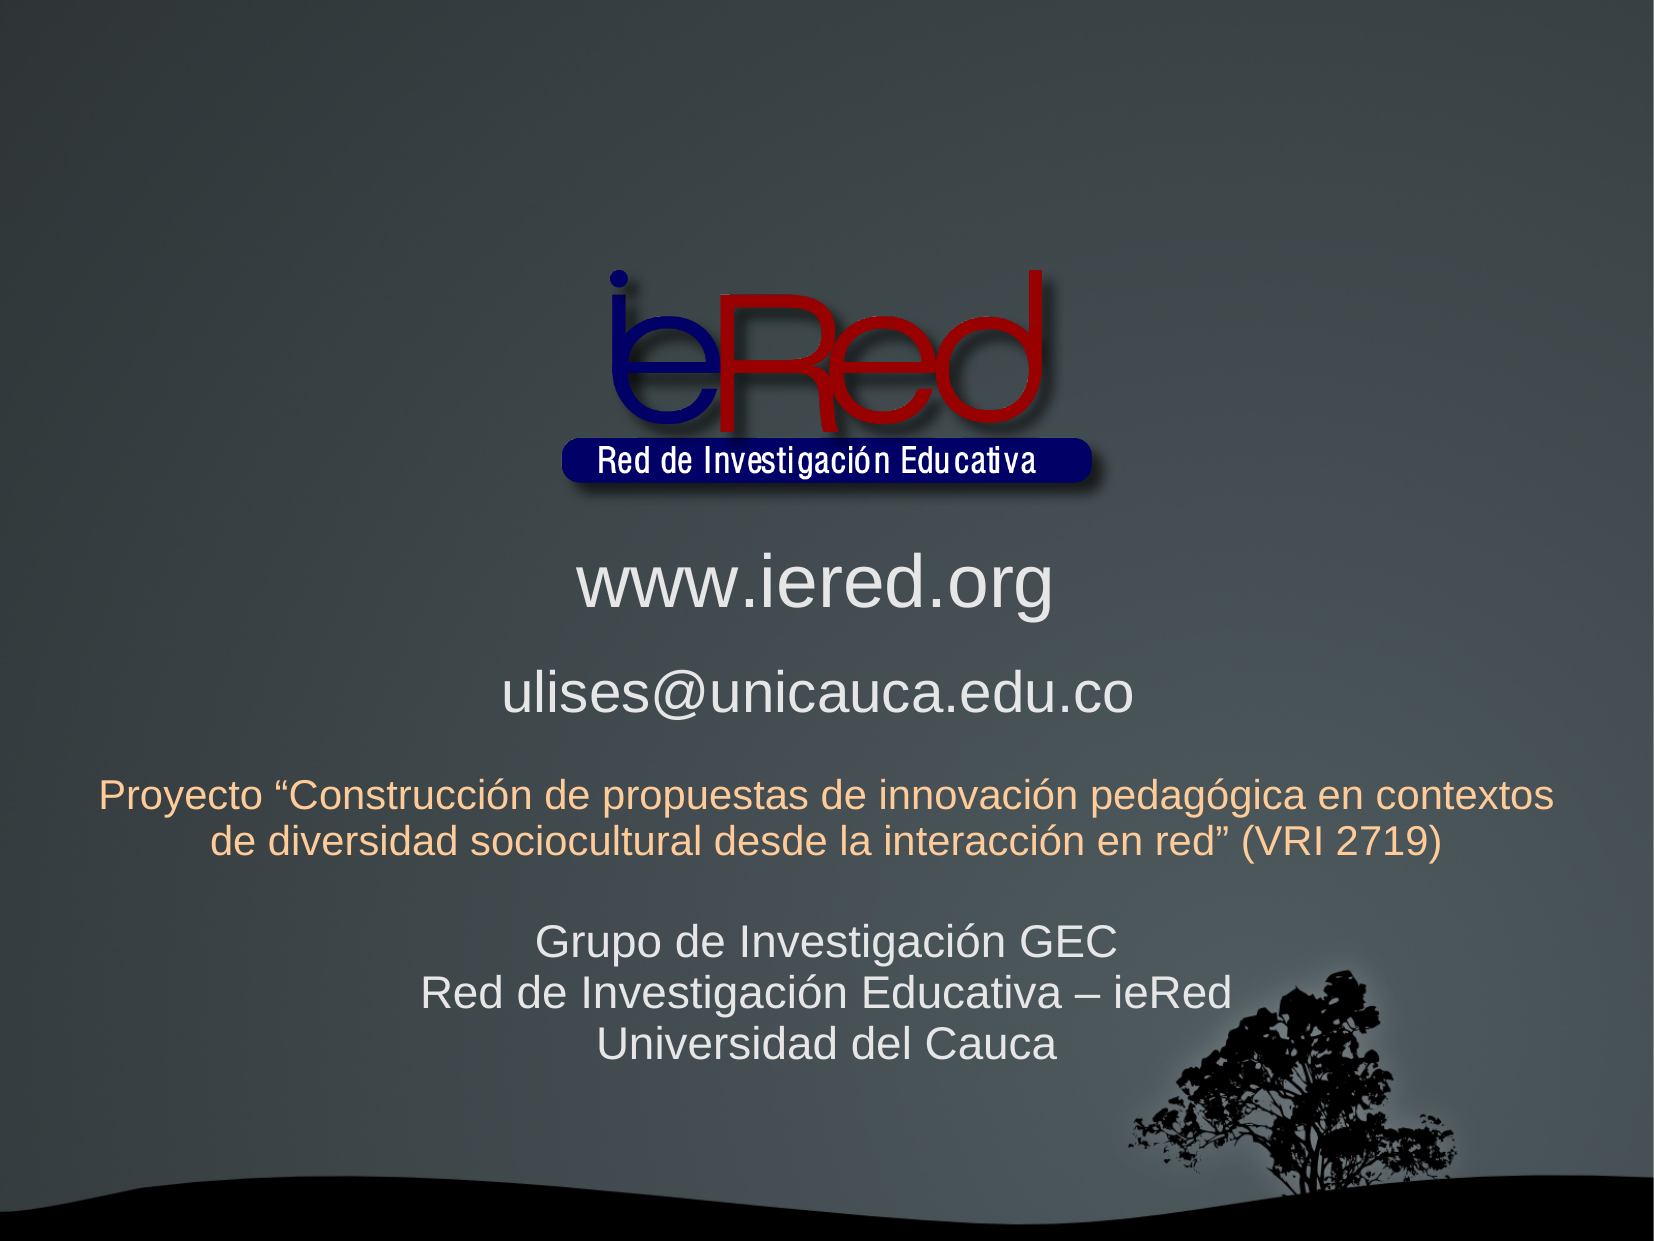

# www.iered.org
ulises@unicauca.edu.co
Proyecto “Construcción de propuestas de innovación pedagógica en contextos de diversidad sociocultural desde la interacción en red” (VRI 2719)
Grupo de Investigación GEC
Red de Investigación Educativa – ieRed
Universidad del Cauca